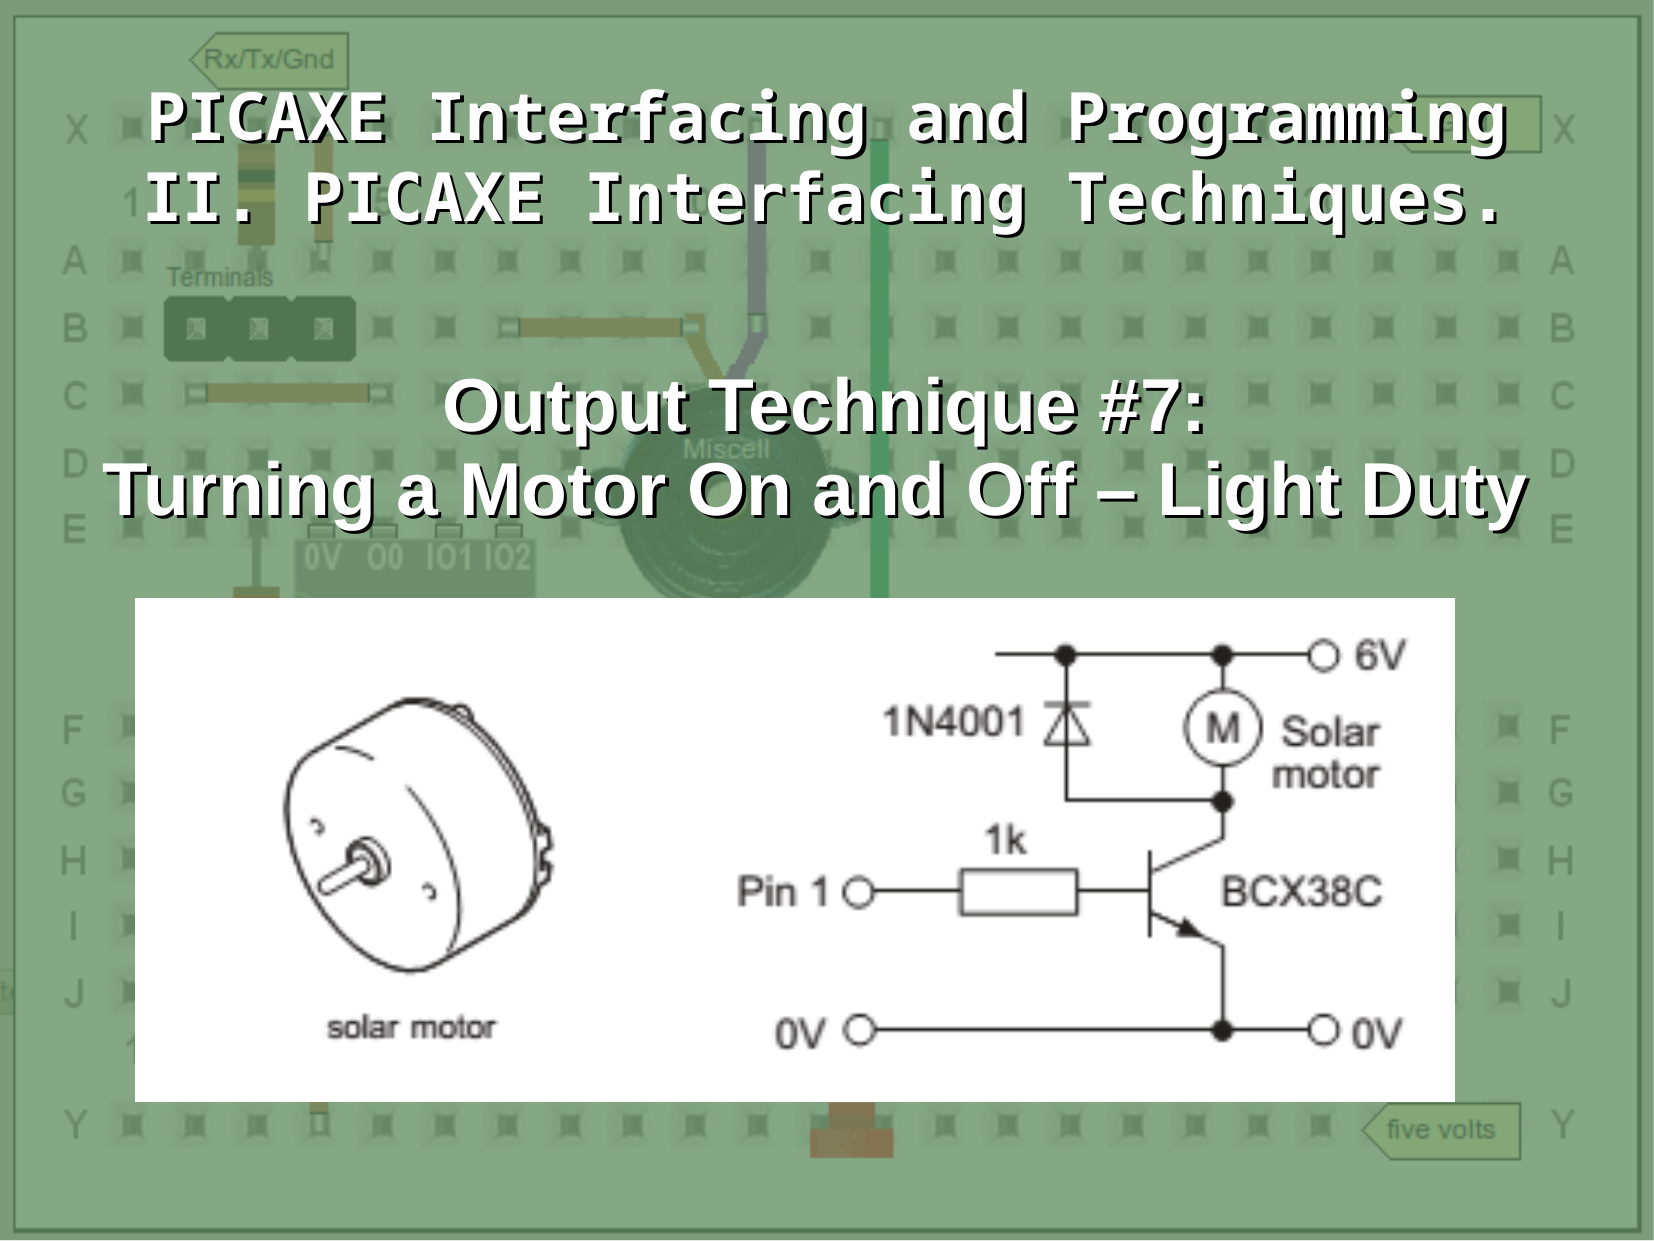

# PICAXE Interfacing and Programming II. PICAXE Interfacing Techniques.
 Output Technique #7:
Turning a Motor On and Off – Light Duty